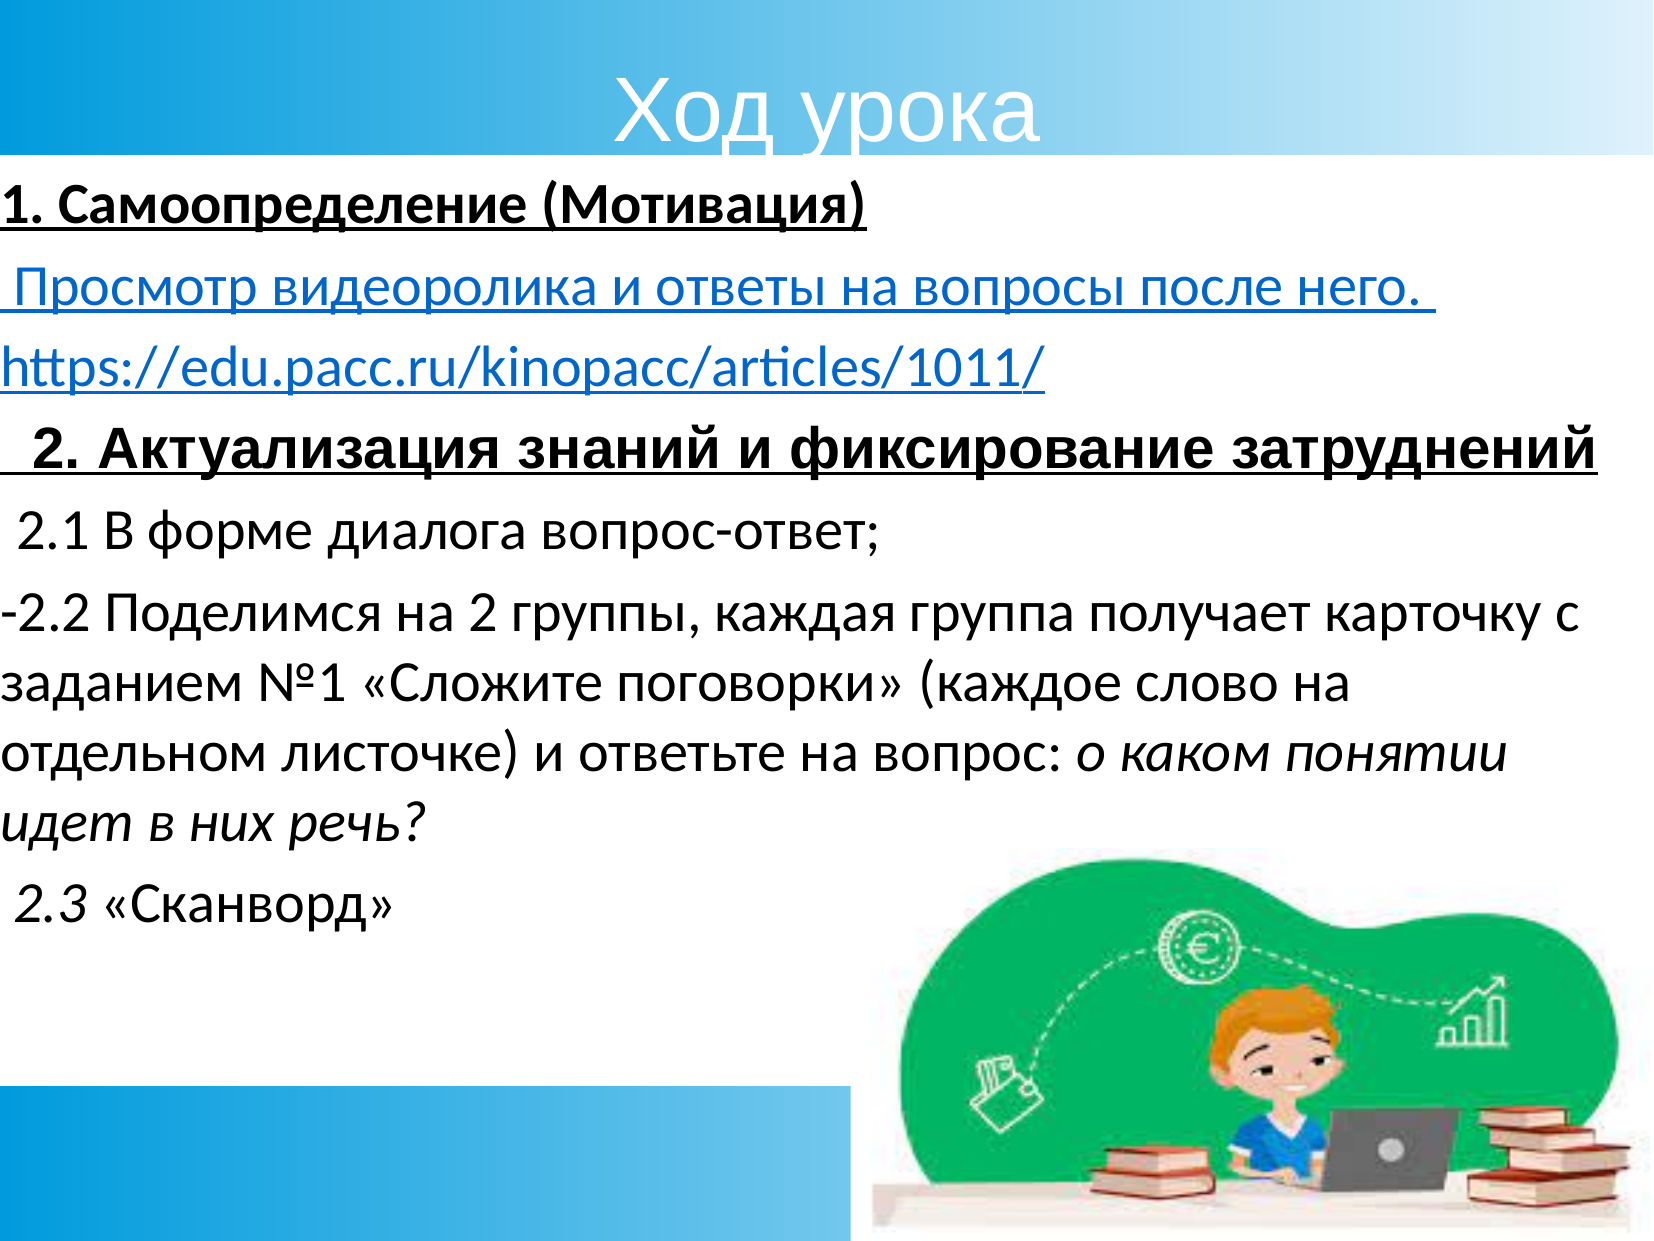

# Ход урока
1. Самоопределение (Мотивация)
 Просмотр видеоролика и ответы на вопросы после него.
https://edu.pacc.ru/kinopacc/articles/1011/
 2. Актуализация знаний и фиксирование затруднений
 2.1 В форме диалога вопрос-ответ;
-2.2 Поделимся на 2 группы, каждая группа получает карточку с заданием №1 «Сложите поговорки» (каждое слово на отдельном листочке) и ответьте на вопрос: о каком понятии идет в них речь?
 2.3 «Сканворд»